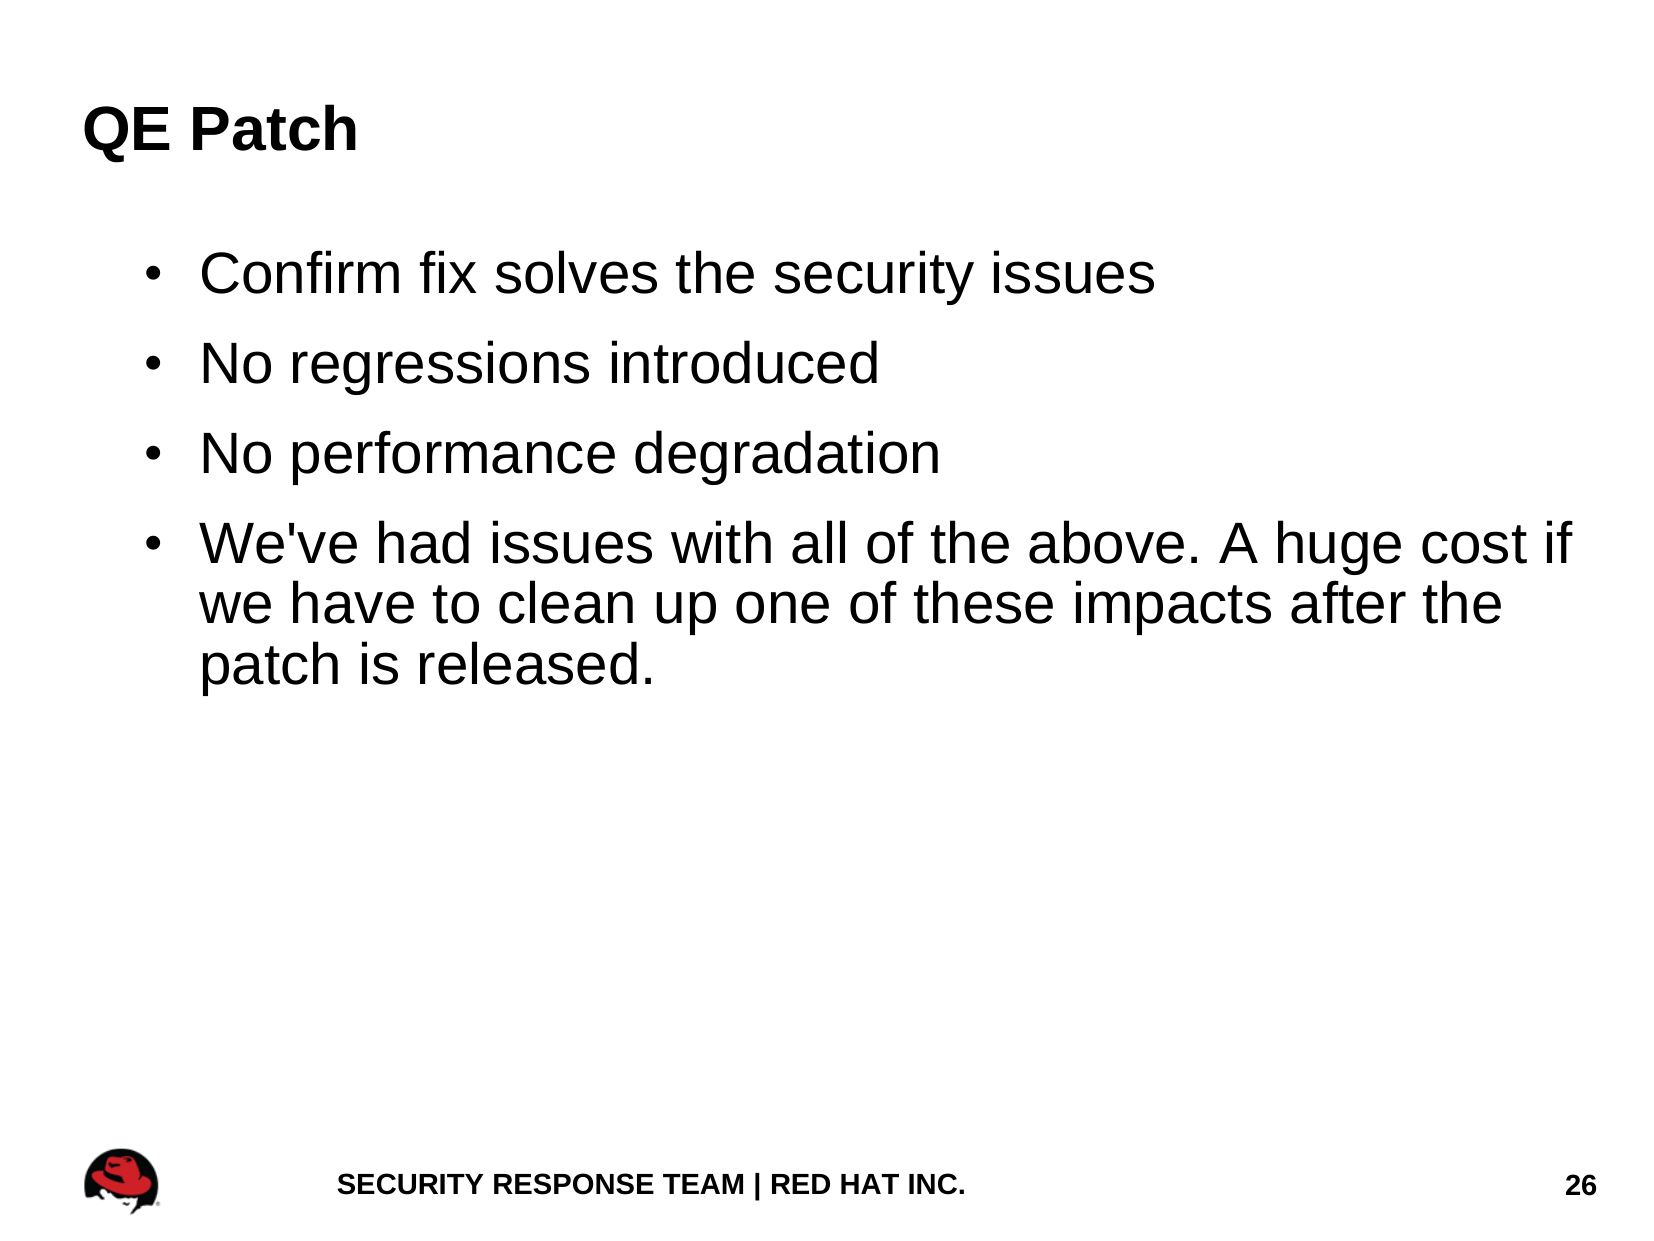

# QE Patch
Confirm fix solves the security issues
No regressions introduced
No performance degradation
We've had issues with all of the above. A huge cost if we have to clean up one of these impacts after the patch is released.